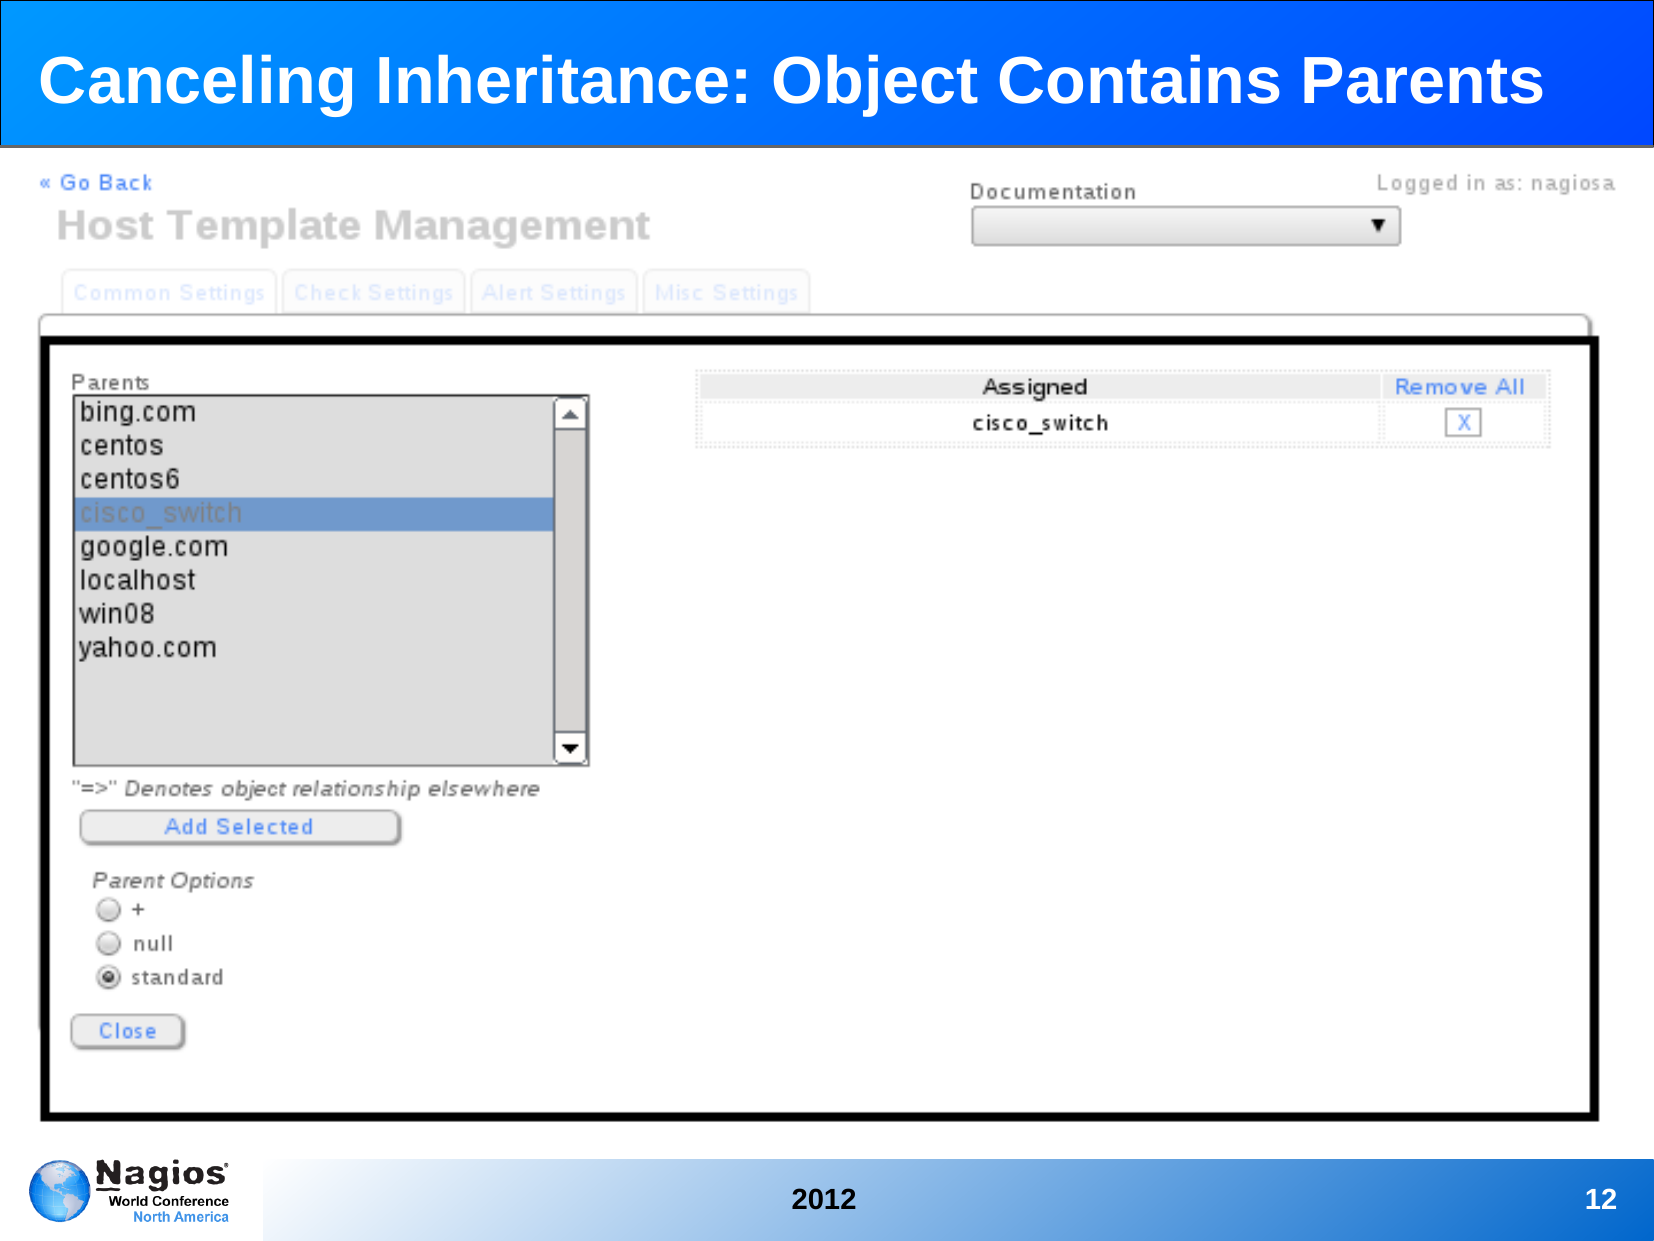

# Canceling Inheritance: Object Contains Parents
2011
12